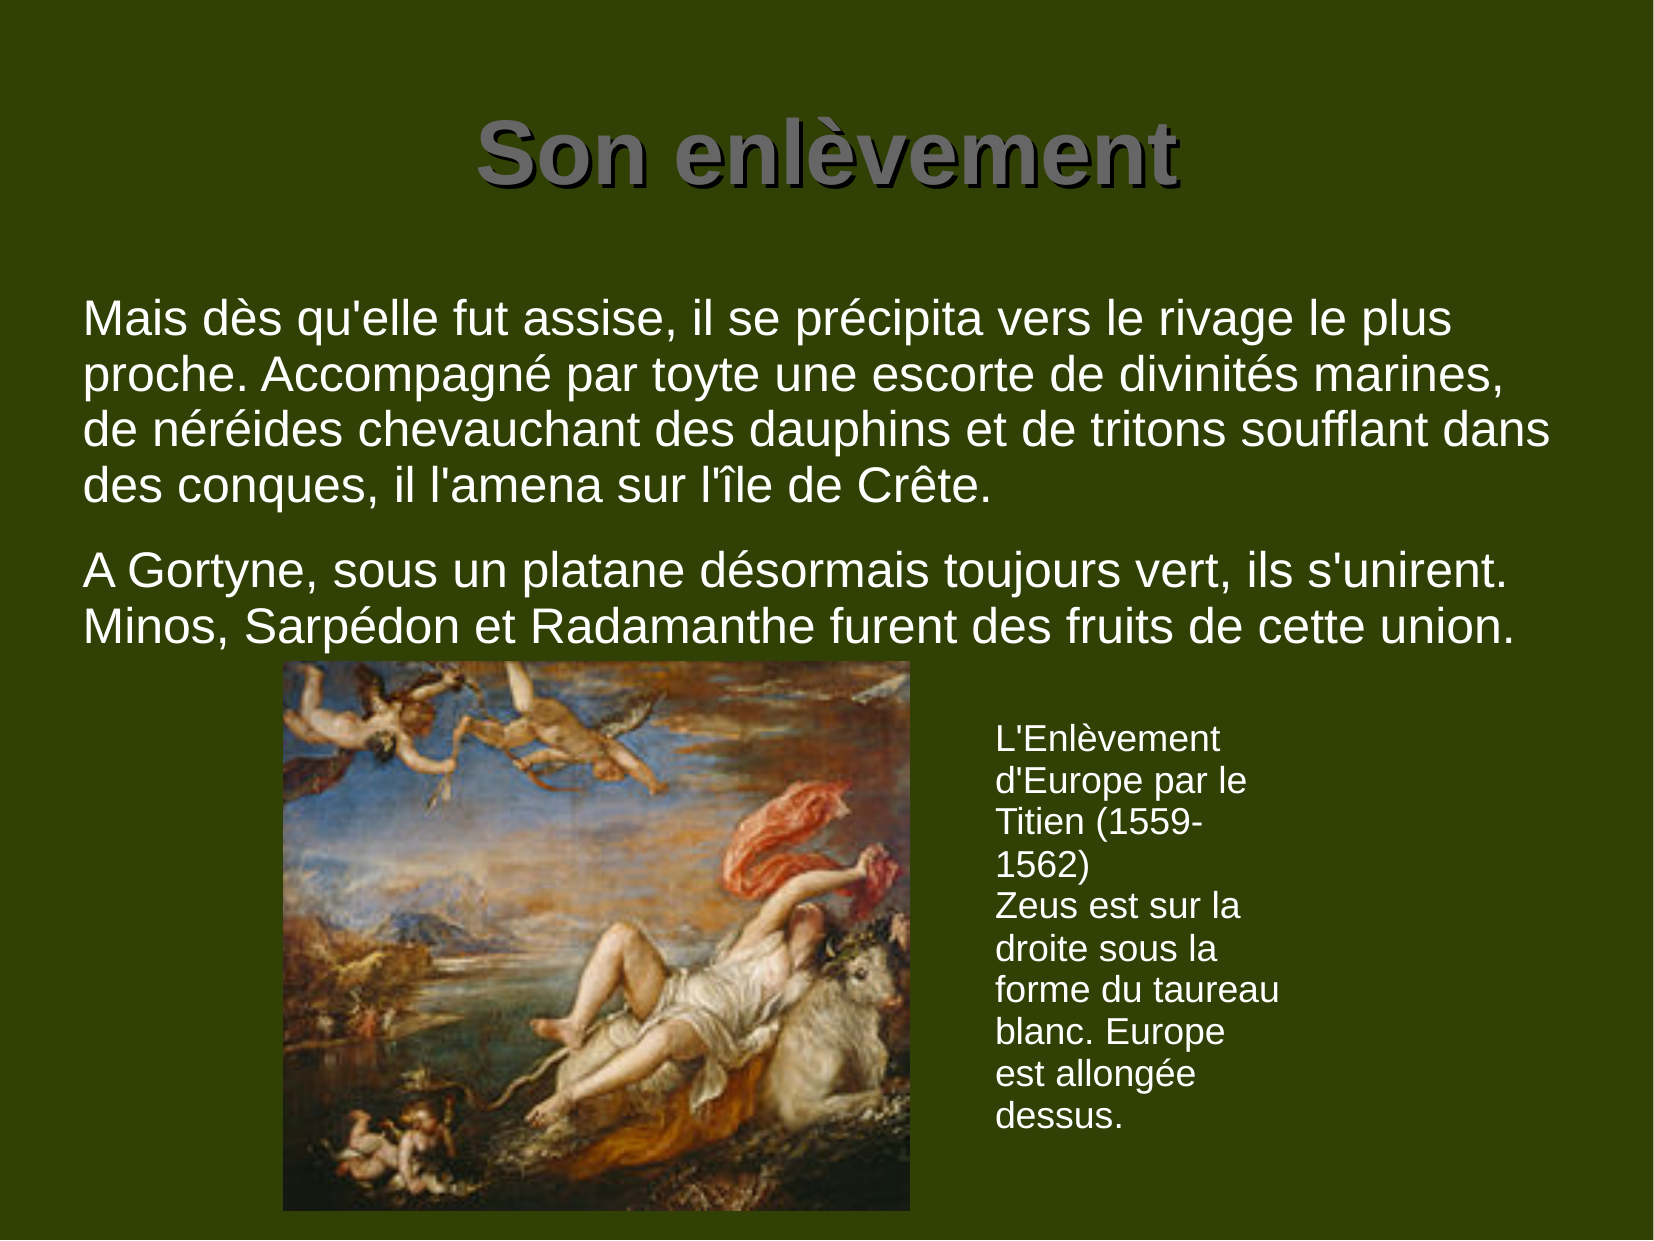

# Son enlèvement
Mais dès qu'elle fut assise, il se précipita vers le rivage le plus proche. Accompagné par toyte une escorte de divinités marines, de néréides chevauchant des dauphins et de tritons soufflant dans des conques, il l'amena sur l'île de Crête.
A Gortyne, sous un platane désormais toujours vert, ils s'unirent. Minos, Sarpédon et Radamanthe furent des fruits de cette union.
L'Enlèvement d'Europe par le Titien (1559-1562)
Zeus est sur la droite sous la forme du taureau blanc. Europe est allongée dessus.